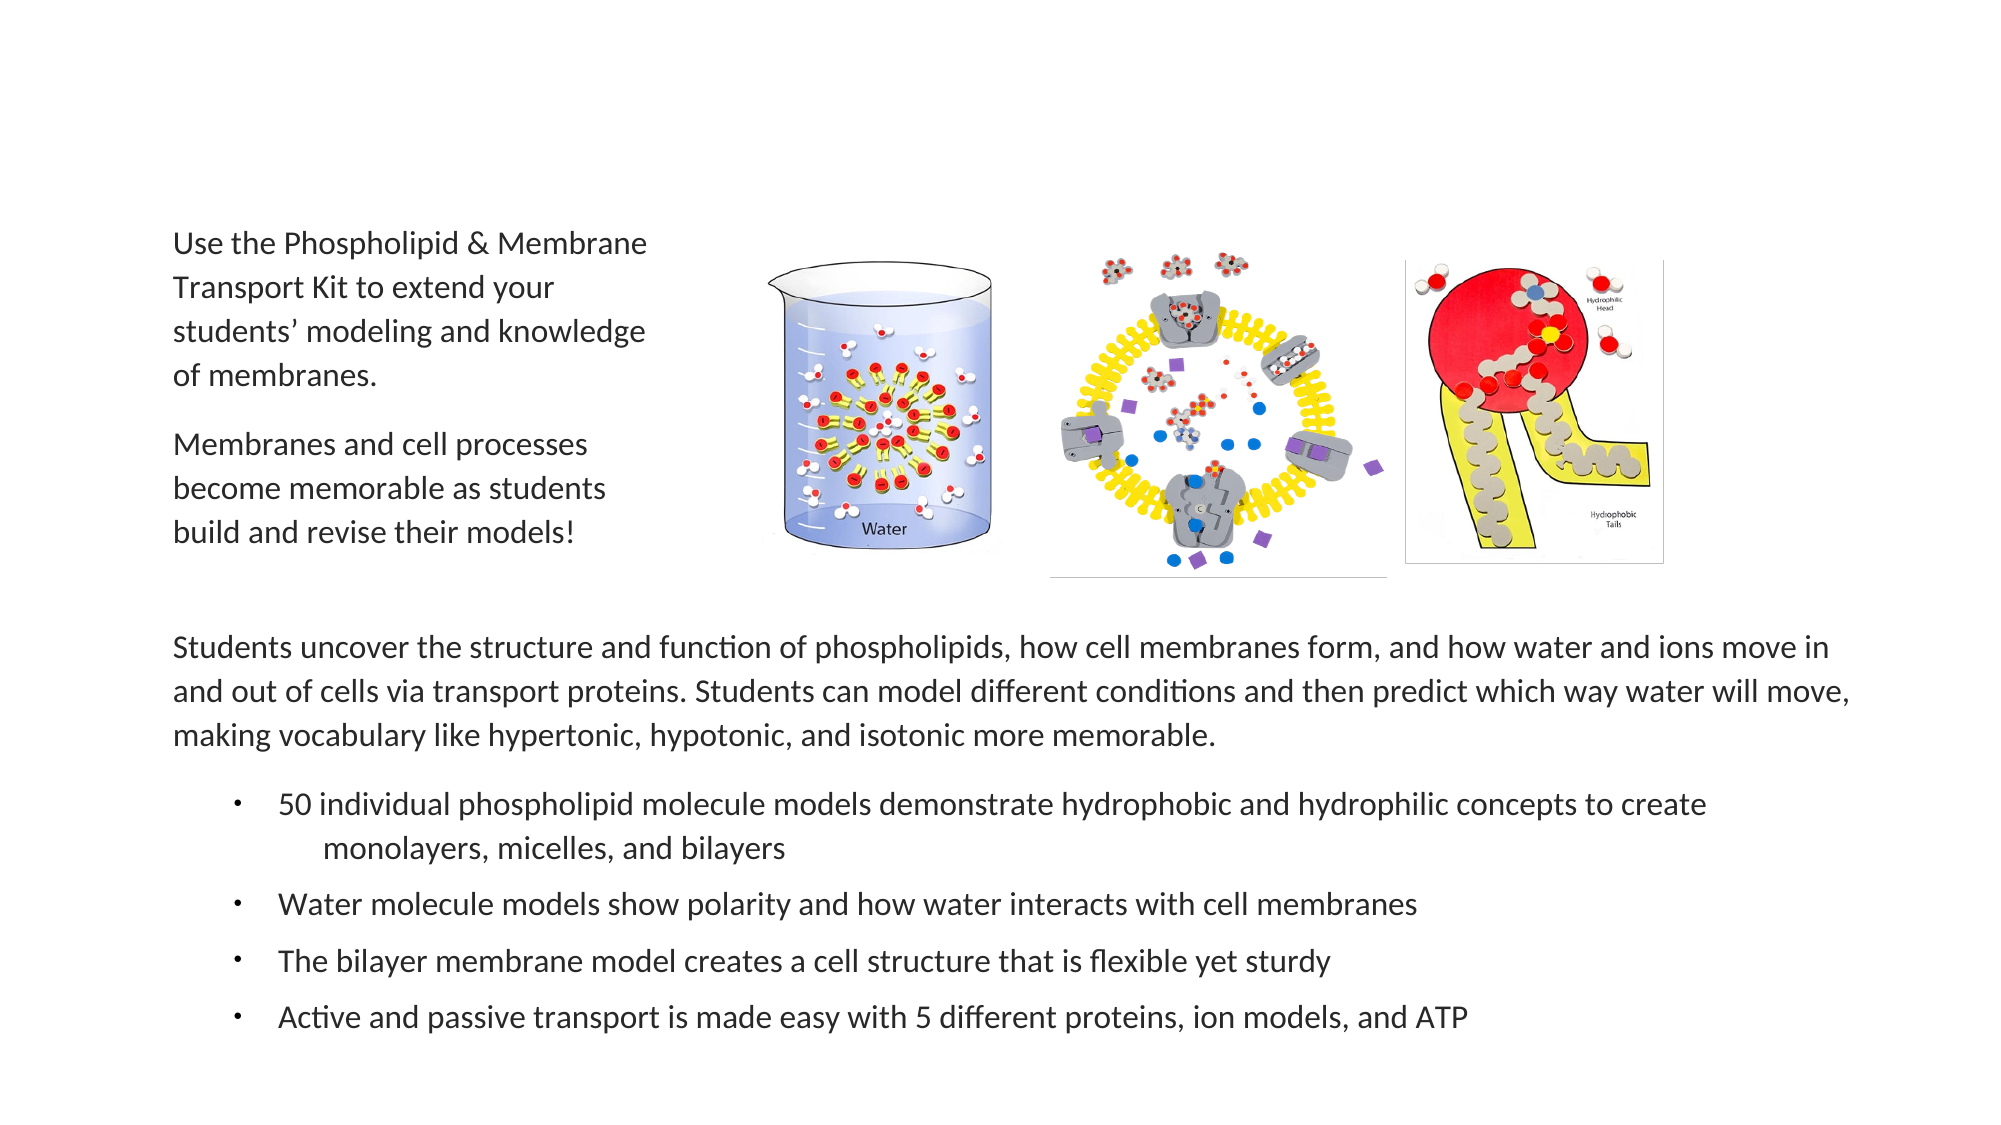

Phospholipid & Membrane Transport Kit
Use the Phospholipid & Membrane Transport Kit to extend your students’ modeling and knowledge of membranes.
Membranes and cell processes become memorable as students build and revise their models!
Students uncover the structure and function of phospholipids, how cell membranes form, and how water and ions move in and out of cells via transport proteins. Students can model different conditions and then predict which way water will move, making vocabulary like hypertonic, hypotonic, and isotonic more memorable.
50 individual phospholipid molecule models demonstrate hydrophobic and hydrophilic concepts to create monolayers, micelles, and bilayers
Water molecule models show polarity and how water interacts with cell membranes
The bilayer membrane model creates a cell structure that is flexible yet sturdy
Active and passive transport is made easy with 5 different proteins, ion models, and ATP